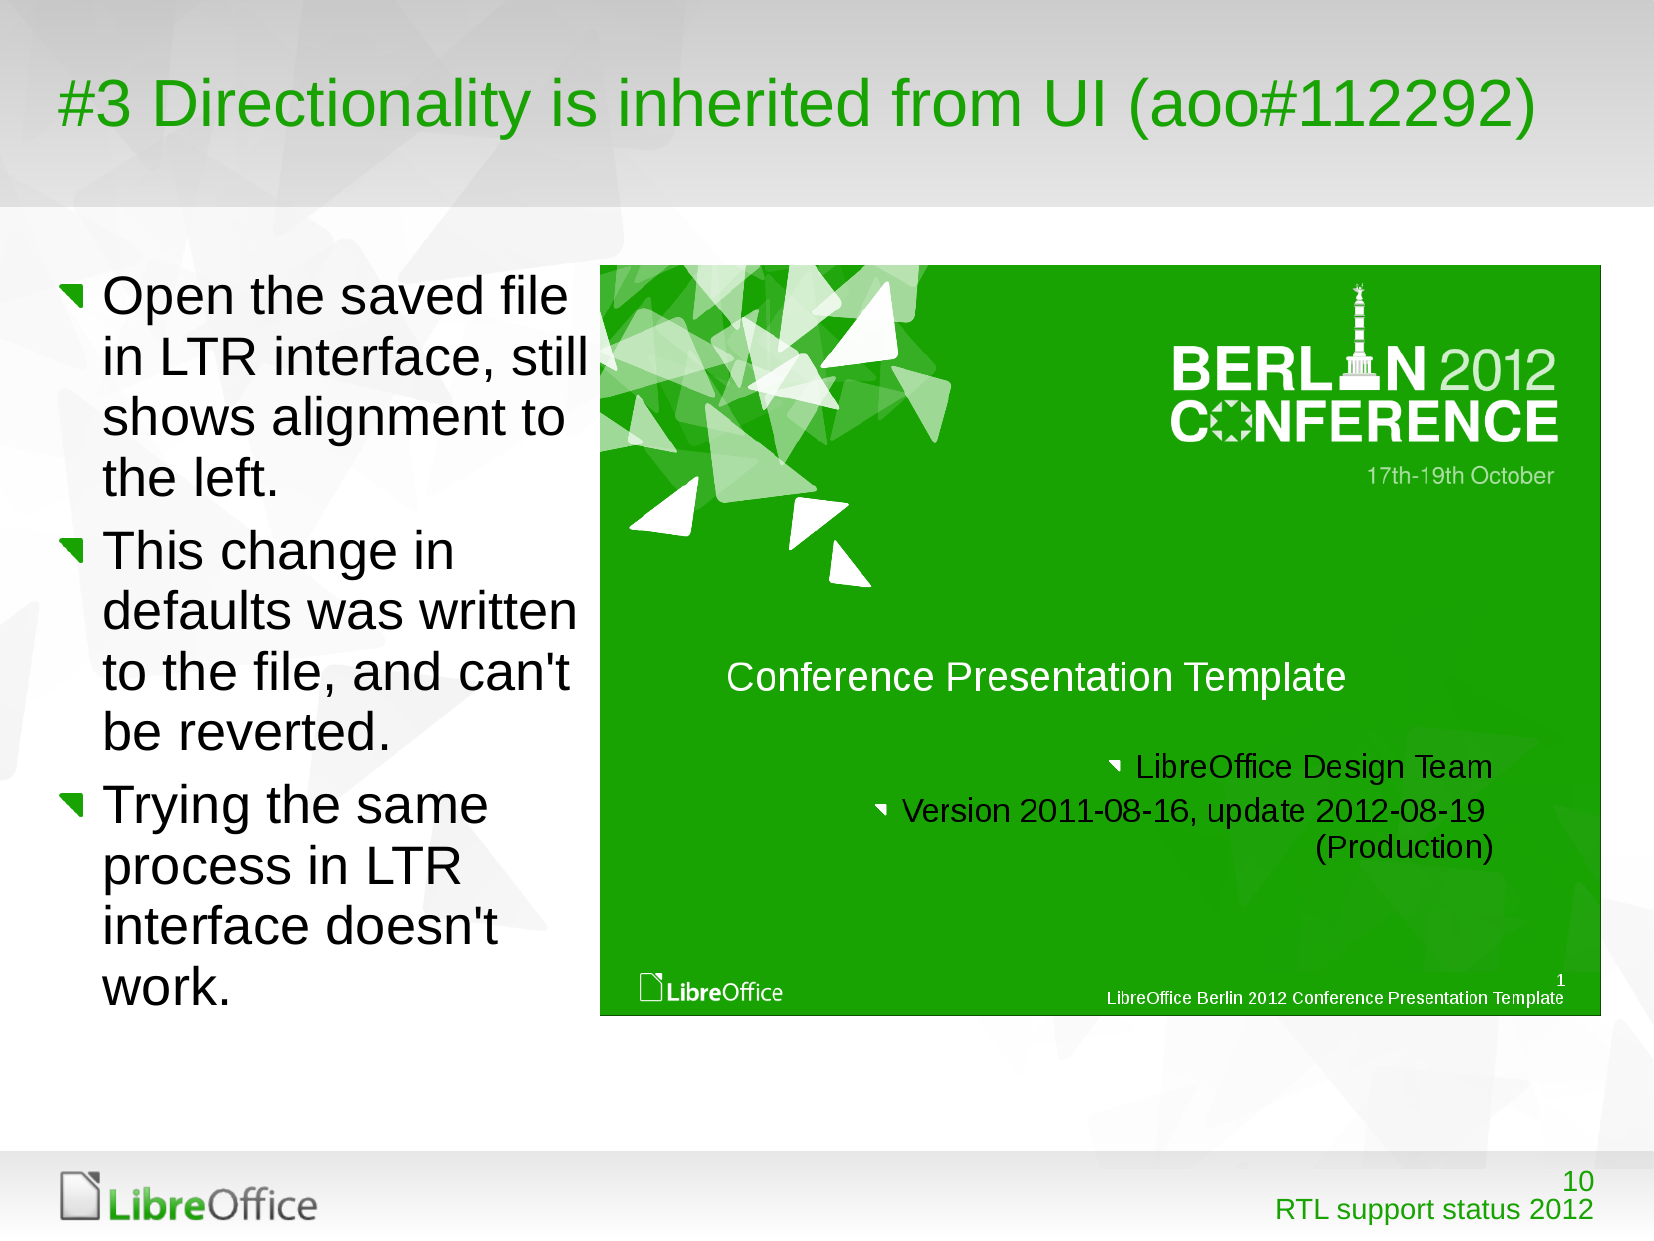

# #3 Directionality is inherited from UI (aoo#112292)
Open the saved file in LTR interface, still shows alignment to the left.
This change in defaults was written to the file, and can't be reverted.
Trying the same process in LTR interface doesn't work.
10
RTL support status 2012